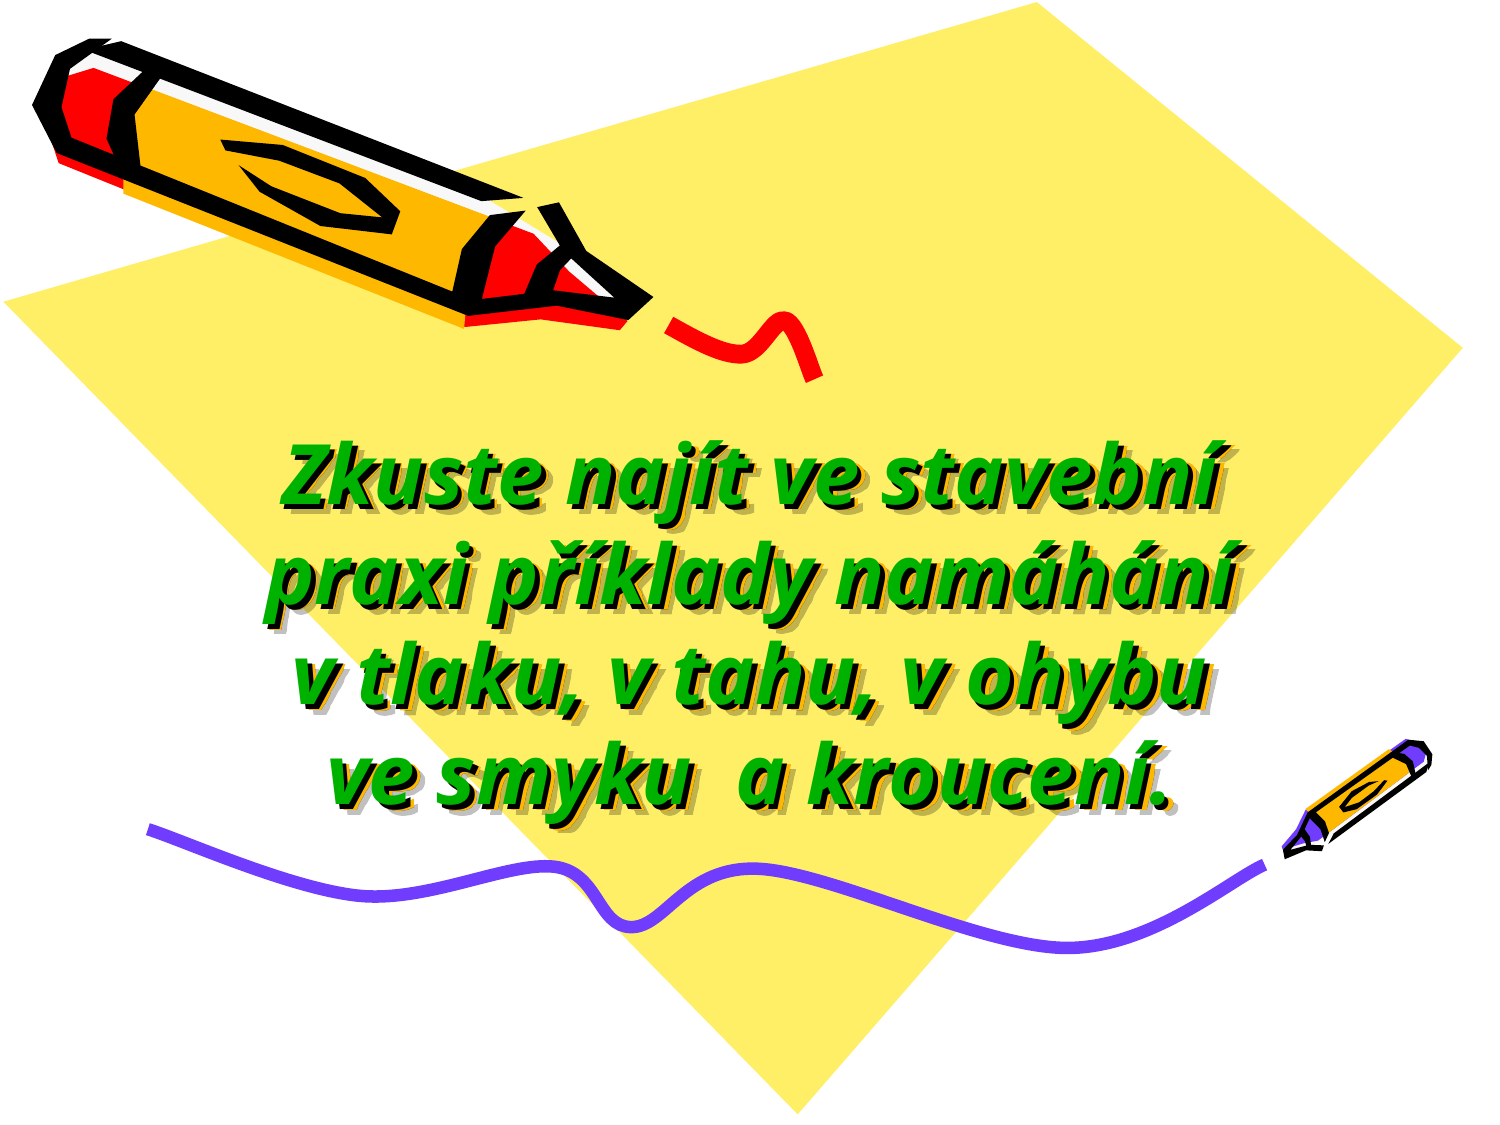

# Zkuste najít ve stavební praxi příklady namáhání v tlaku, v tahu, v ohybu ve smyku a kroucení.